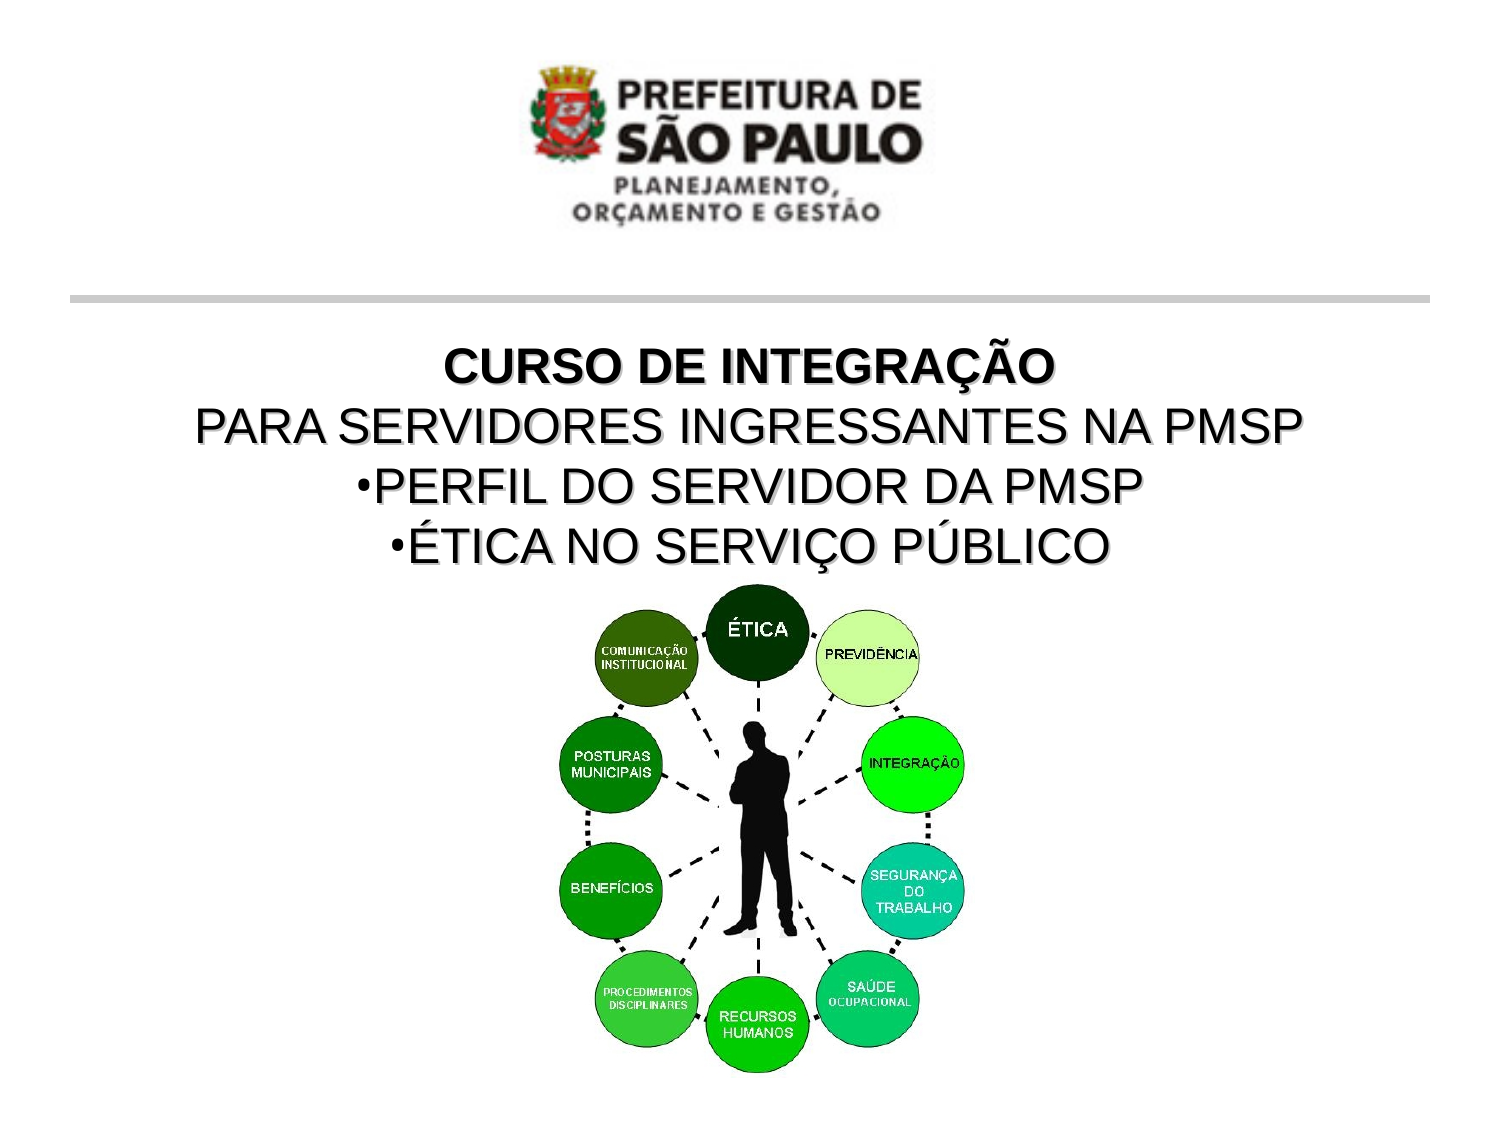

CURSO DE INTEGRAÇÃO
PARA SERVIDORES INGRESSANTES NA PMSP
PERFIL DO SERVIDOR DA PMSP
ÉTICA NO SERVIÇO PÚBLICO